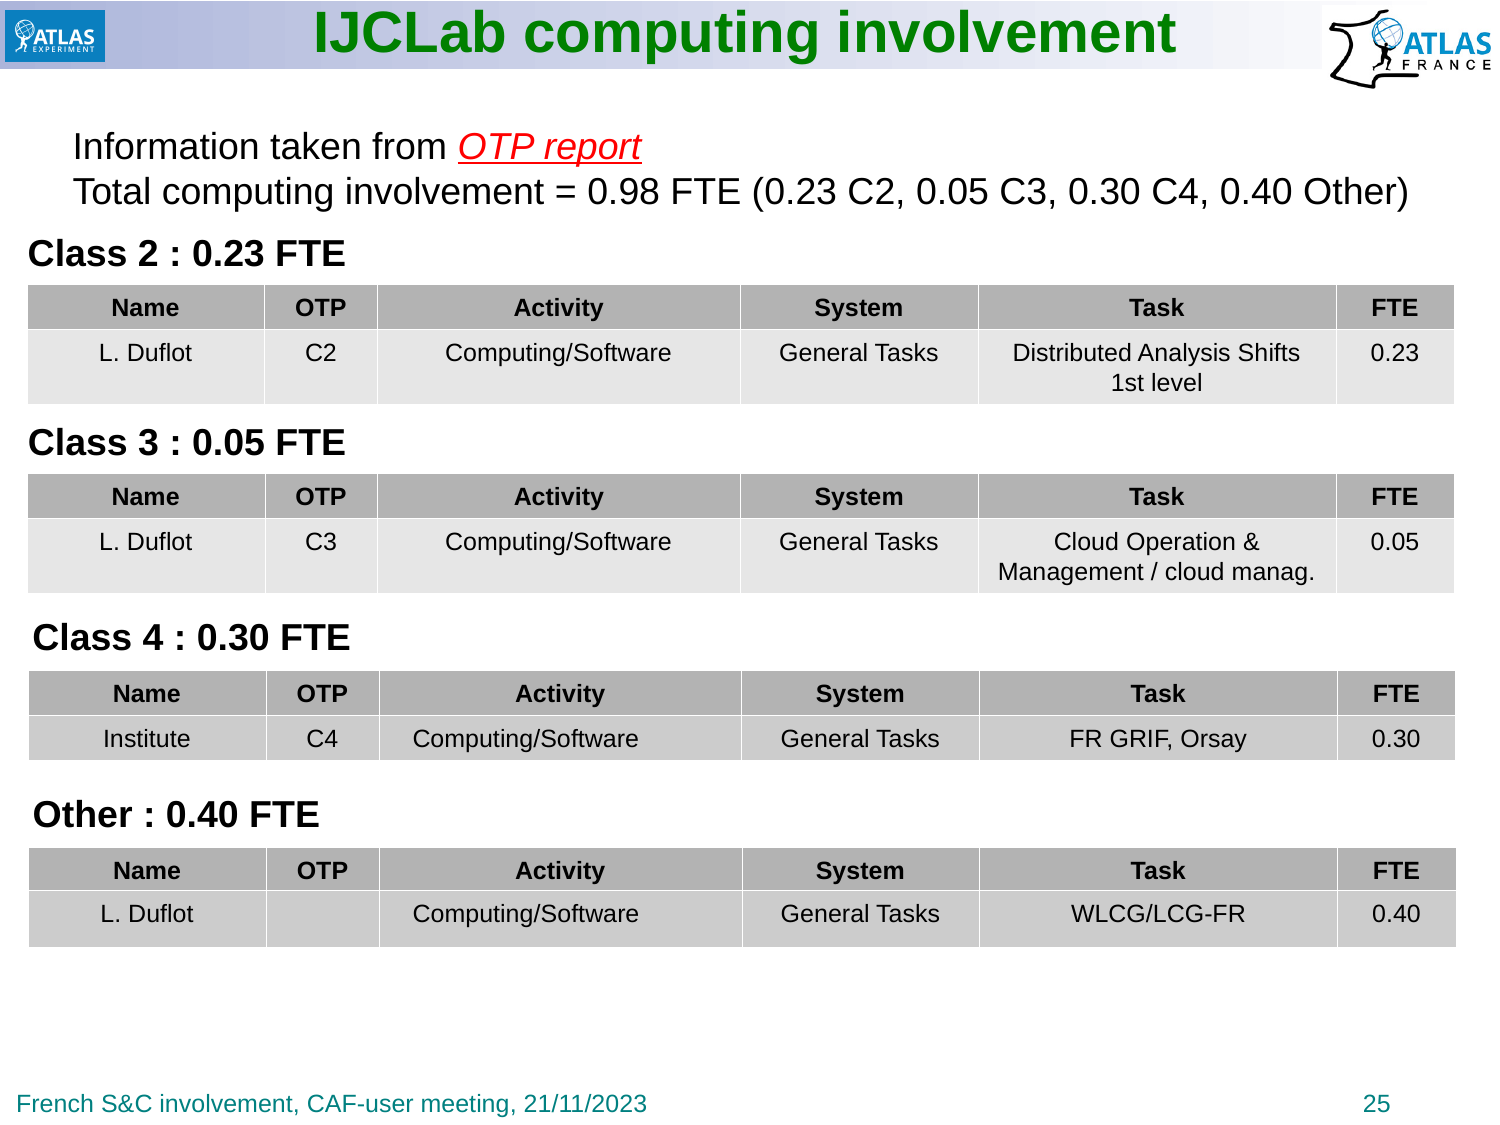

IJCLab computing involvement
Information taken from OTP report
Total computing involvement = 0.98 FTE (0.23 C2, 0.05 C3, 0.30 C4, 0.40 Other)
Class 2 : 0.23 FTE
| Name | OTP | Activity | System | Task | FTE |
| --- | --- | --- | --- | --- | --- |
| L. Duflot | C2 | Computing/Software | General Tasks | Distributed Analysis Shifts 1st level | 0.23 |
Class 3 : 0.05 FTE
| Name | OTP | Activity | System | Task | FTE |
| --- | --- | --- | --- | --- | --- |
| L. Duflot | C3 | Computing/Software | General Tasks | Cloud Operation & Management / cloud manag. | 0.05 |
Class 4 : 0.30 FTE
| Name | OTP | Activity | System | Task | FTE |
| --- | --- | --- | --- | --- | --- |
| Institute | C4 | Computing/Software | General Tasks | FR GRIF, Orsay | 0.30 |
Other : 0.40 FTE
| Name | OTP | Activity | System | Task | FTE |
| --- | --- | --- | --- | --- | --- |
| L. Duflot | | Computing/Software | General Tasks | WLCG/LCG-FR | 0.40 |